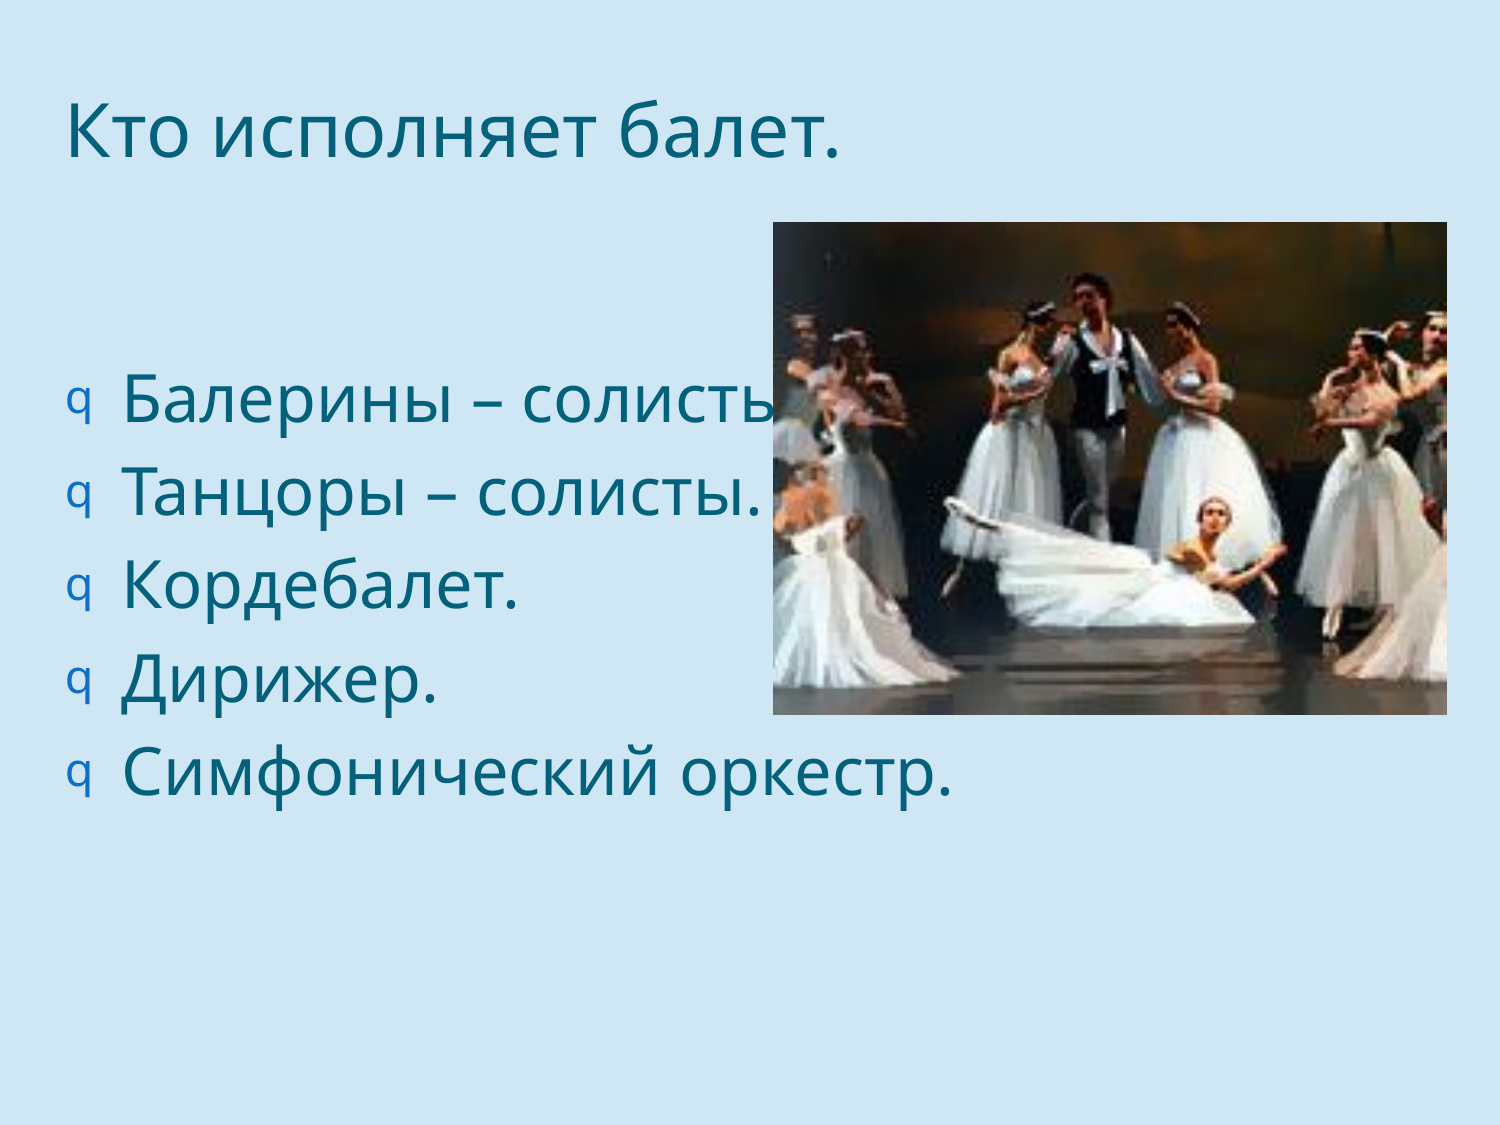

# Кто исполняет балет.
Балерины – солисты.
Танцоры – солисты.
Кордебалет.
Дирижер.
Симфонический оркестр.